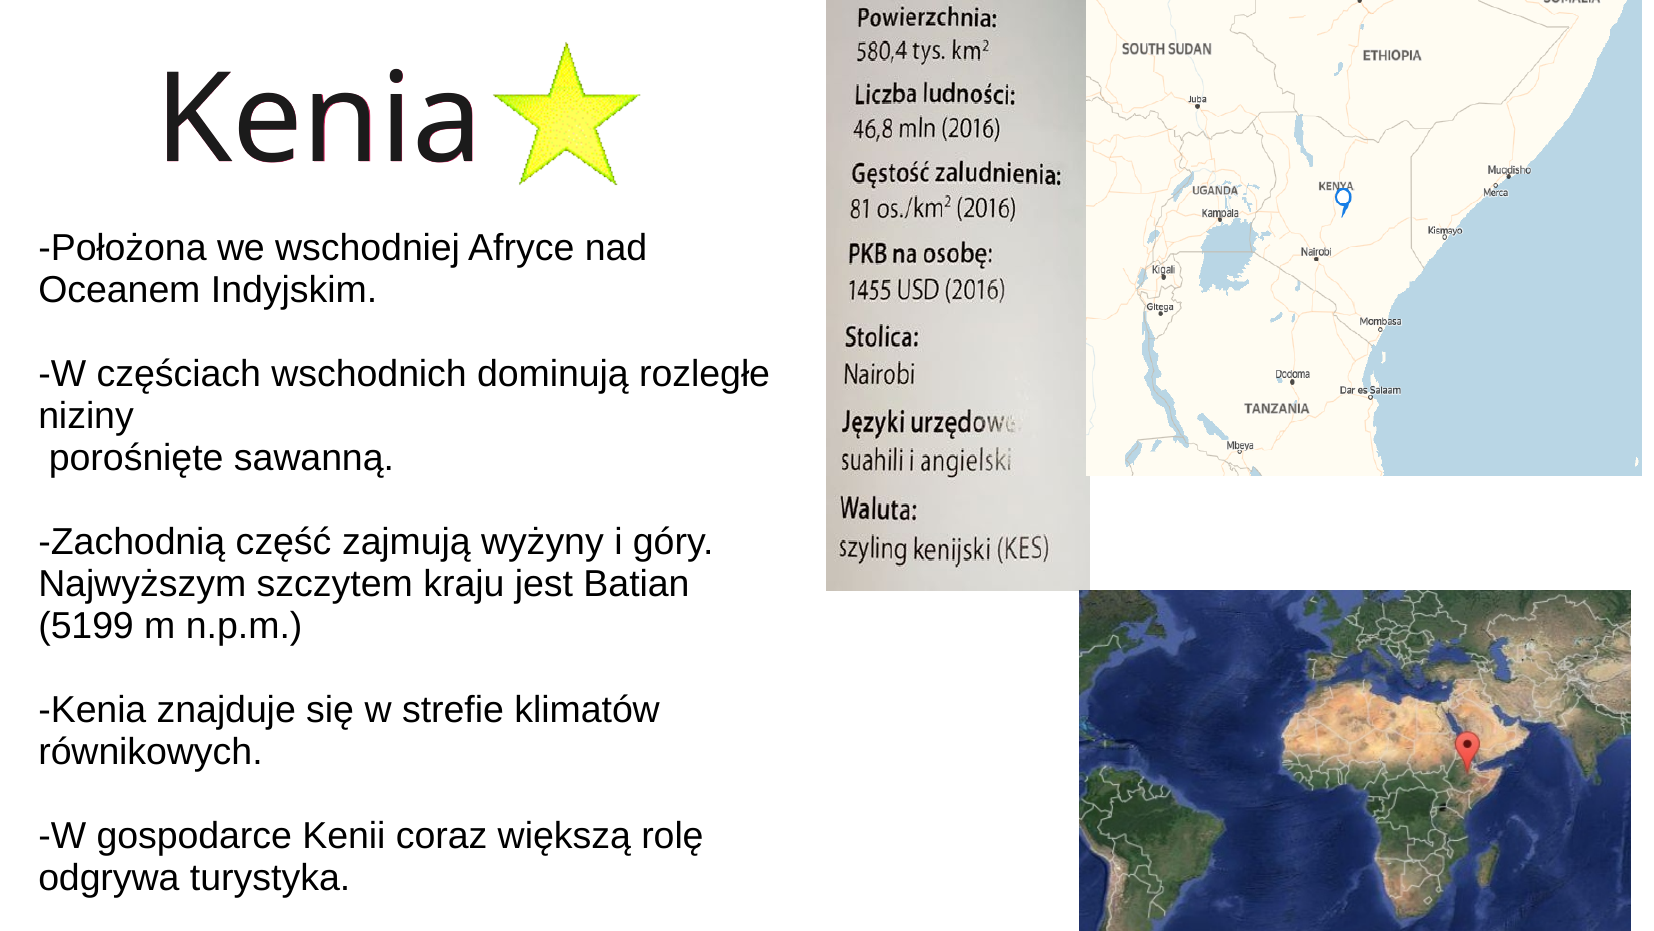

# Kenia
-Położona we wschodniej Afryce nad
Oceanem Indyjskim.
-W częściach wschodnich dominują rozległe niziny
 porośnięte sawanną.
-Zachodnią część zajmują wyżyny i góry. Najwyższym szczytem kraju jest Batian
(5199 m n.p.m.)
-Kenia znajduje się w strefie klimatów równikowych.
-W gospodarce Kenii coraz większą rolę odgrywa turystyka.